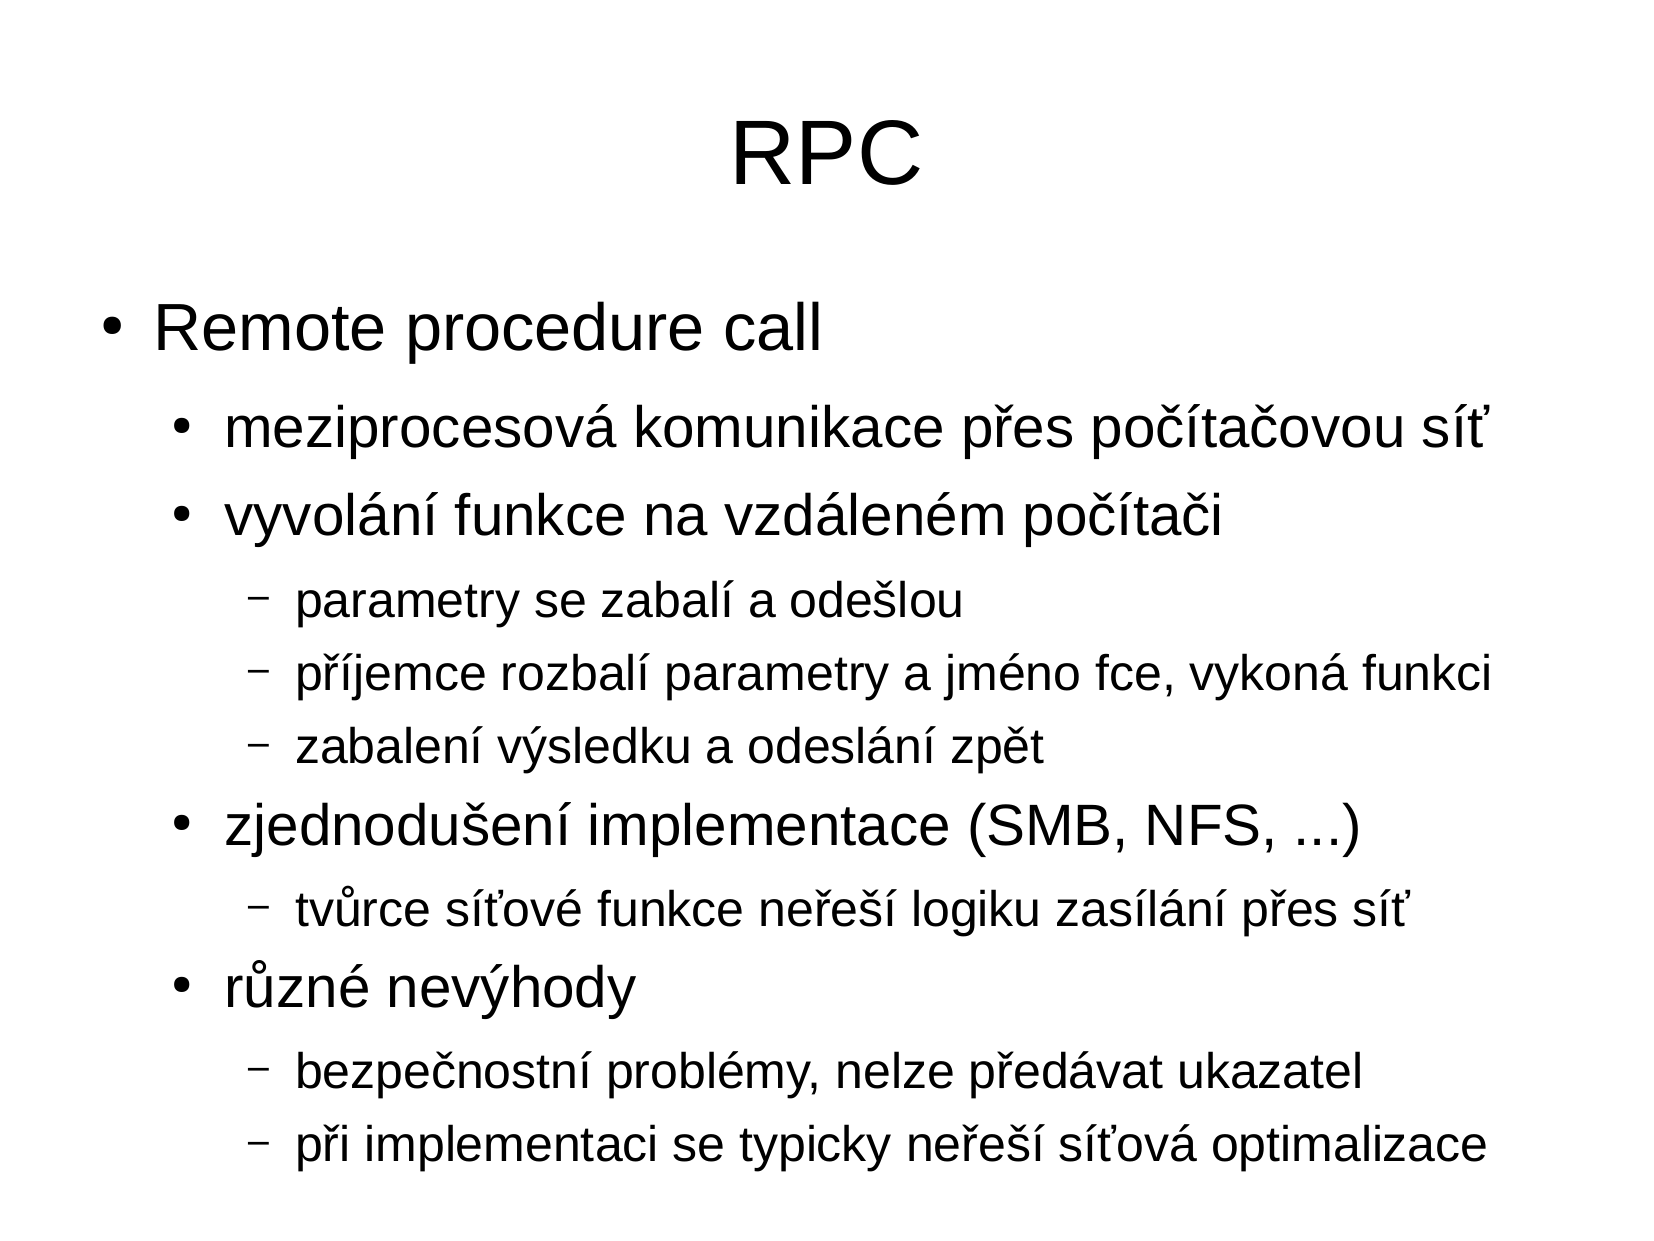

# RPC
Remote procedure call
meziprocesová komunikace přes počítačovou síť
vyvolání funkce na vzdáleném počítači
parametry se zabalí a odešlou
příjemce rozbalí parametry a jméno fce, vykoná funkci
zabalení výsledku a odeslání zpět
zjednodušení implementace (SMB, NFS, ...)
tvůrce síťové funkce neřeší logiku zasílání přes síť
různé nevýhody
bezpečnostní problémy, nelze předávat ukazatel
při implementaci se typicky neřeší síťová optimalizace